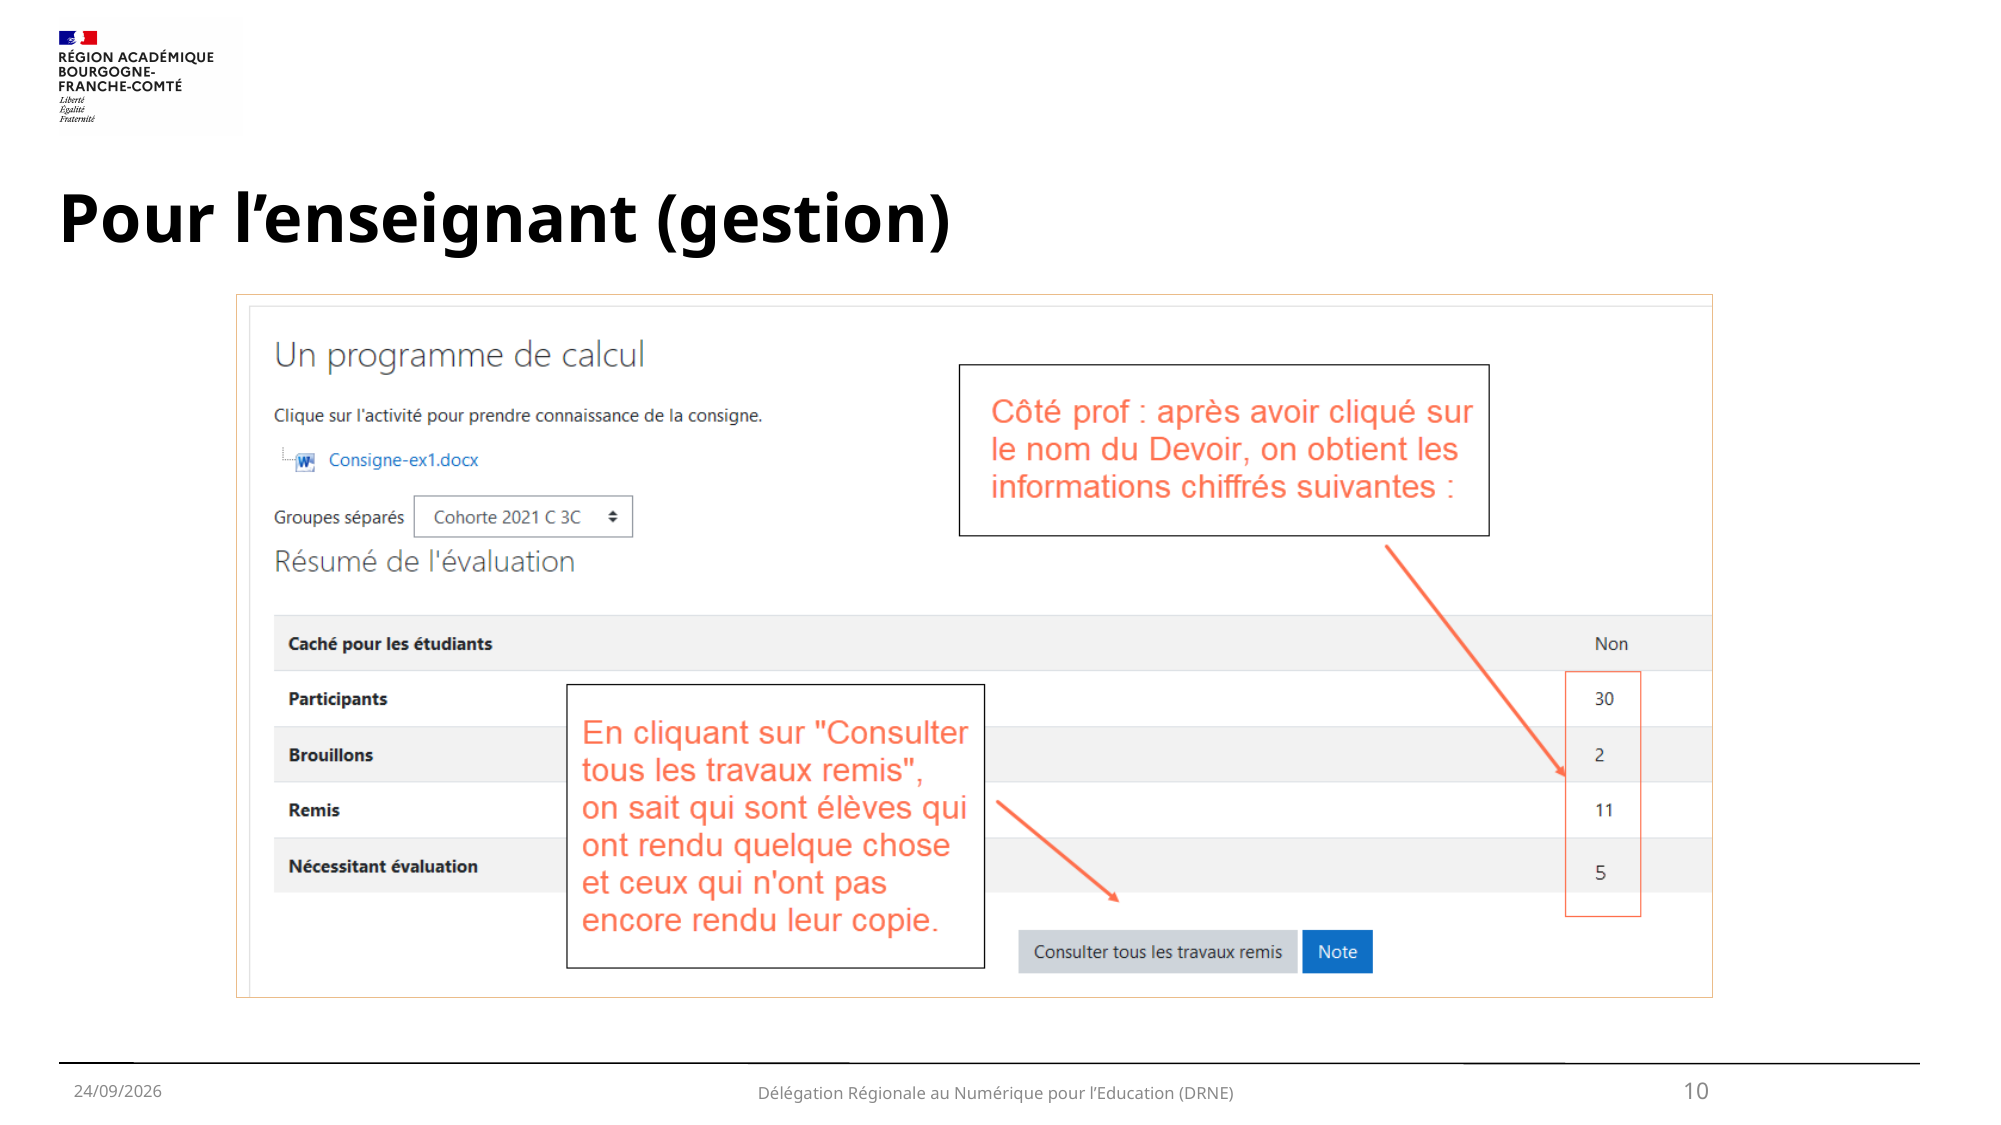

# Pour l’enseignant (gestion)
Délégation Régionale au Numérique pour l’Education (DRNE)